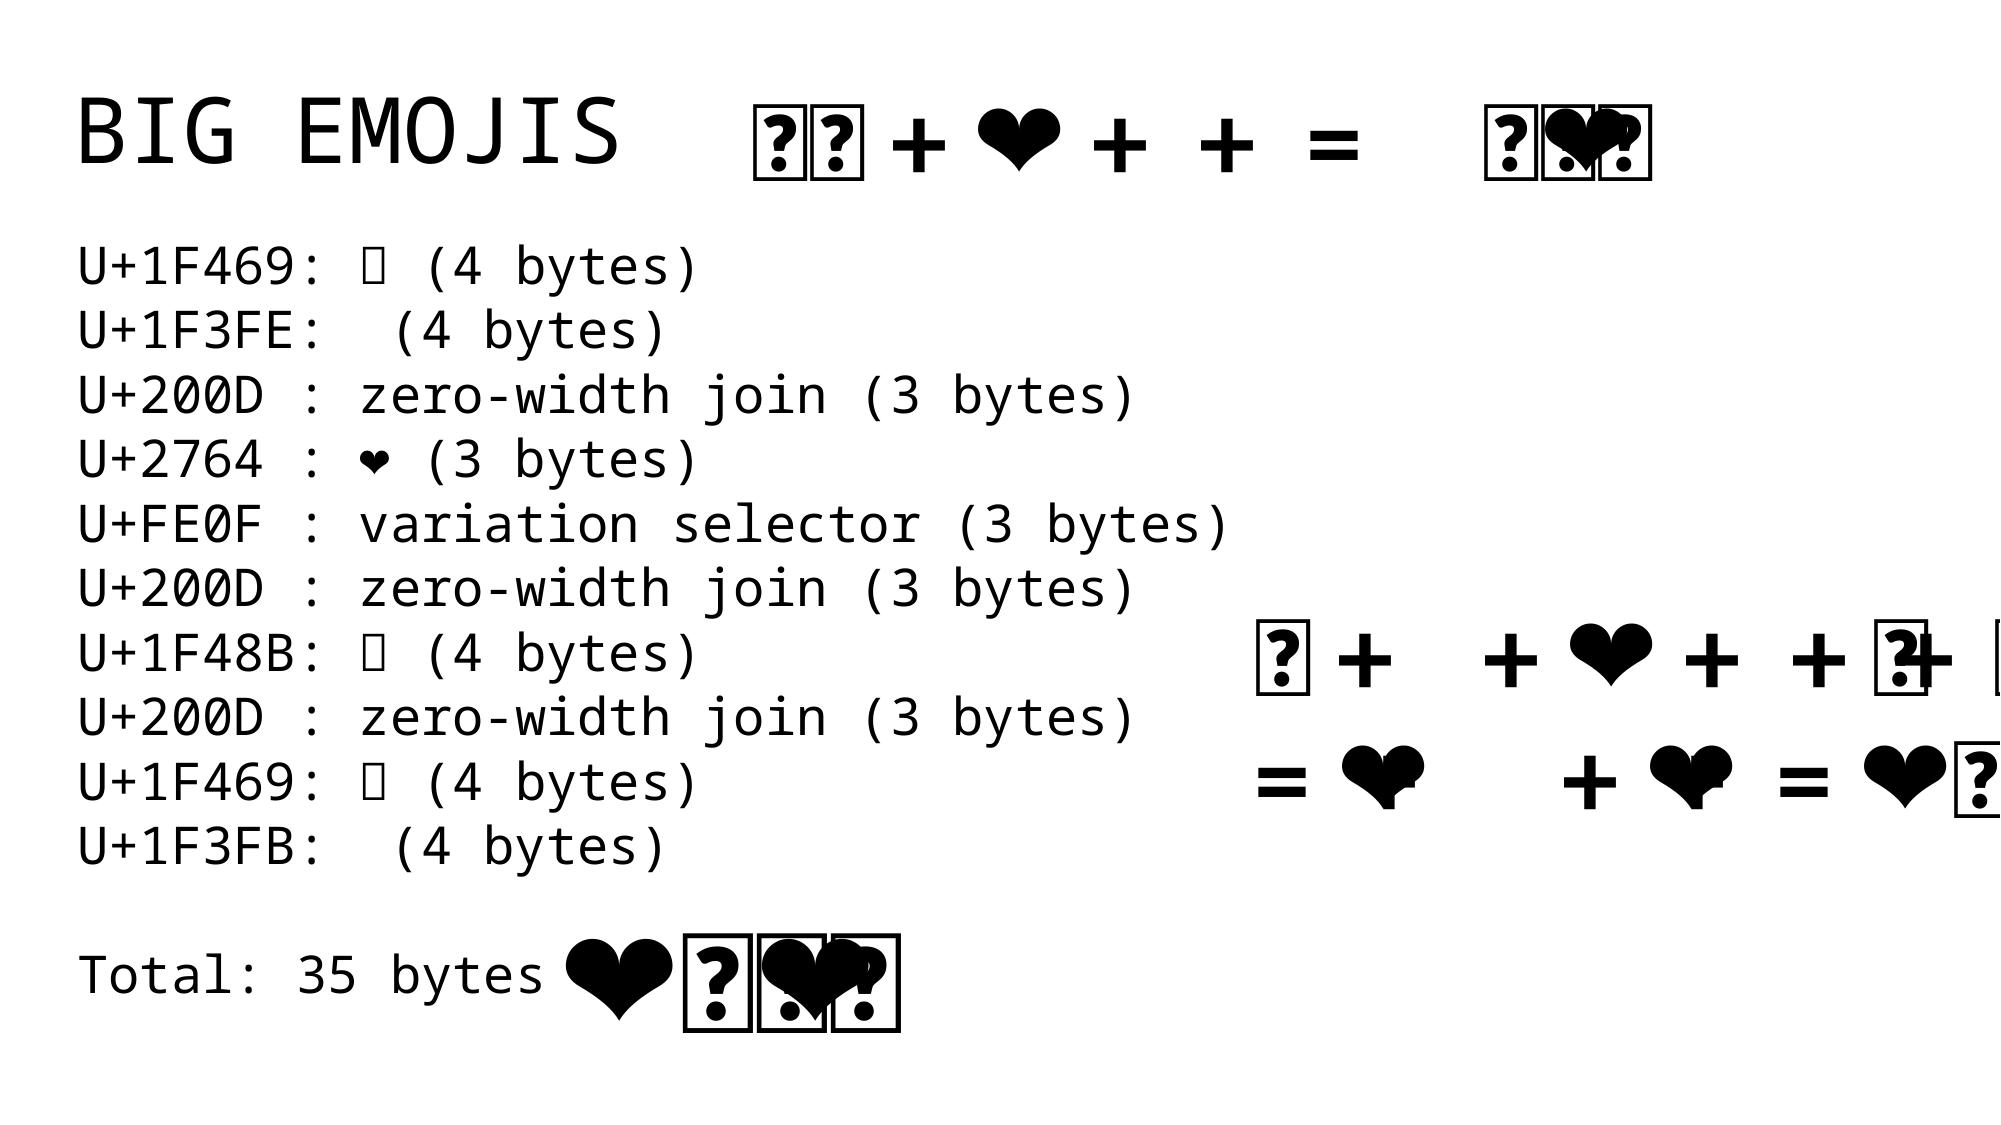

# BIG EMOJIS
👩🏾 + ❤ + 💋 + 👩🏻 = 👩🏾‍❤️‍💋‍👩🏻
U+1F469: 👩 (4 bytes)
U+1F3FE: 🏾 (4 bytes)
U+200D : zero-width join (3 bytes)
U+2764 : ❤ (3 bytes)
U+FE0F : variation selector (3 bytes)
U+200D : zero-width join (3 bytes)
U+1F48B: 💋 (4 bytes)
U+200D : zero-width join (3 bytes)
U+1F469: 👩 (4 bytes)
U+1F3FB: 🏻 (4 bytes)
Total: 35 bytes
👩 + 🏾 + ❤ + 💋 + 👩 + 🏻 = 👩🏾 + ❤ + 💋 + 👩🏻 = 👩🏾‍❤️‍💋‍👩🏻
👩🏾‍❤️‍💋‍👩🏻